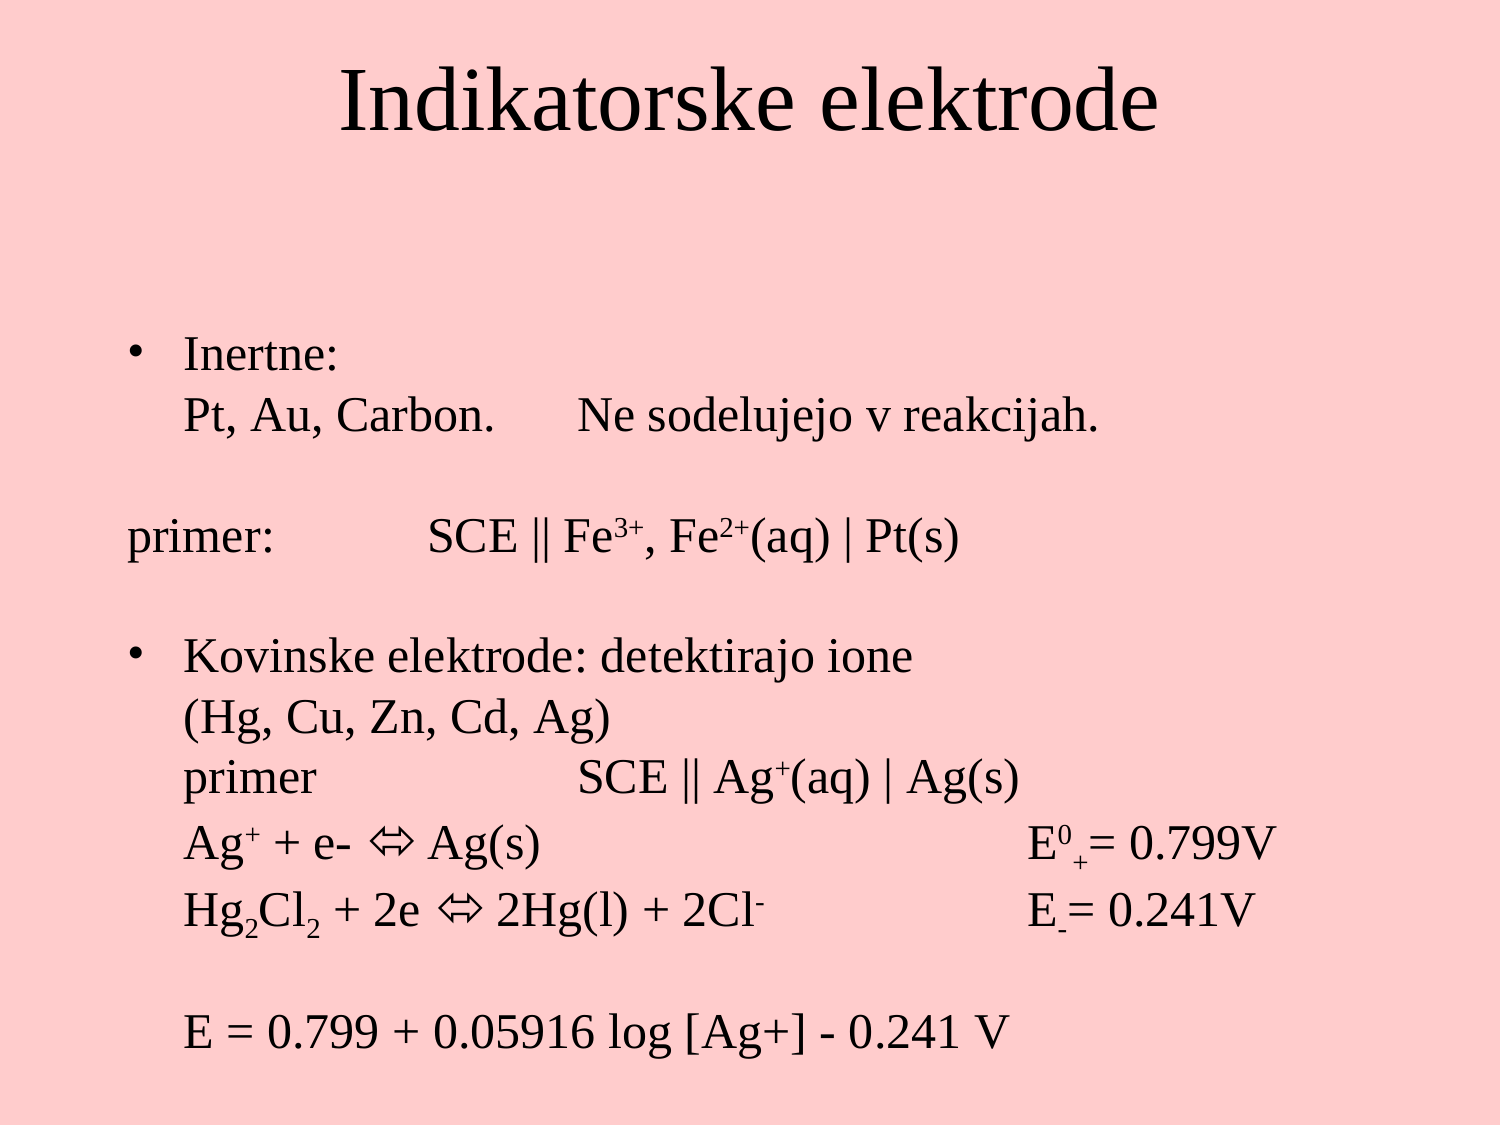

# Indikatorske elektrode
Inertne:
	Pt, Au, Carbon.	Ne sodelujejo v reakcijah.
primer:		SCE || Fe3+, Fe2+(aq) | Pt(s)
Kovinske elektrode: detektirajo ione
	(Hg, Cu, Zn, Cd, Ag)
	primer		SCE || Ag+(aq) | Ag(s)
	Ag+ + e-  Ag(s)				E0+= 0.799V
	Hg2Cl2 + 2e  2Hg(l) + 2Cl- 		E-= 0.241V
	E = 0.799 + 0.05916 log [Ag+] - 0.241 V